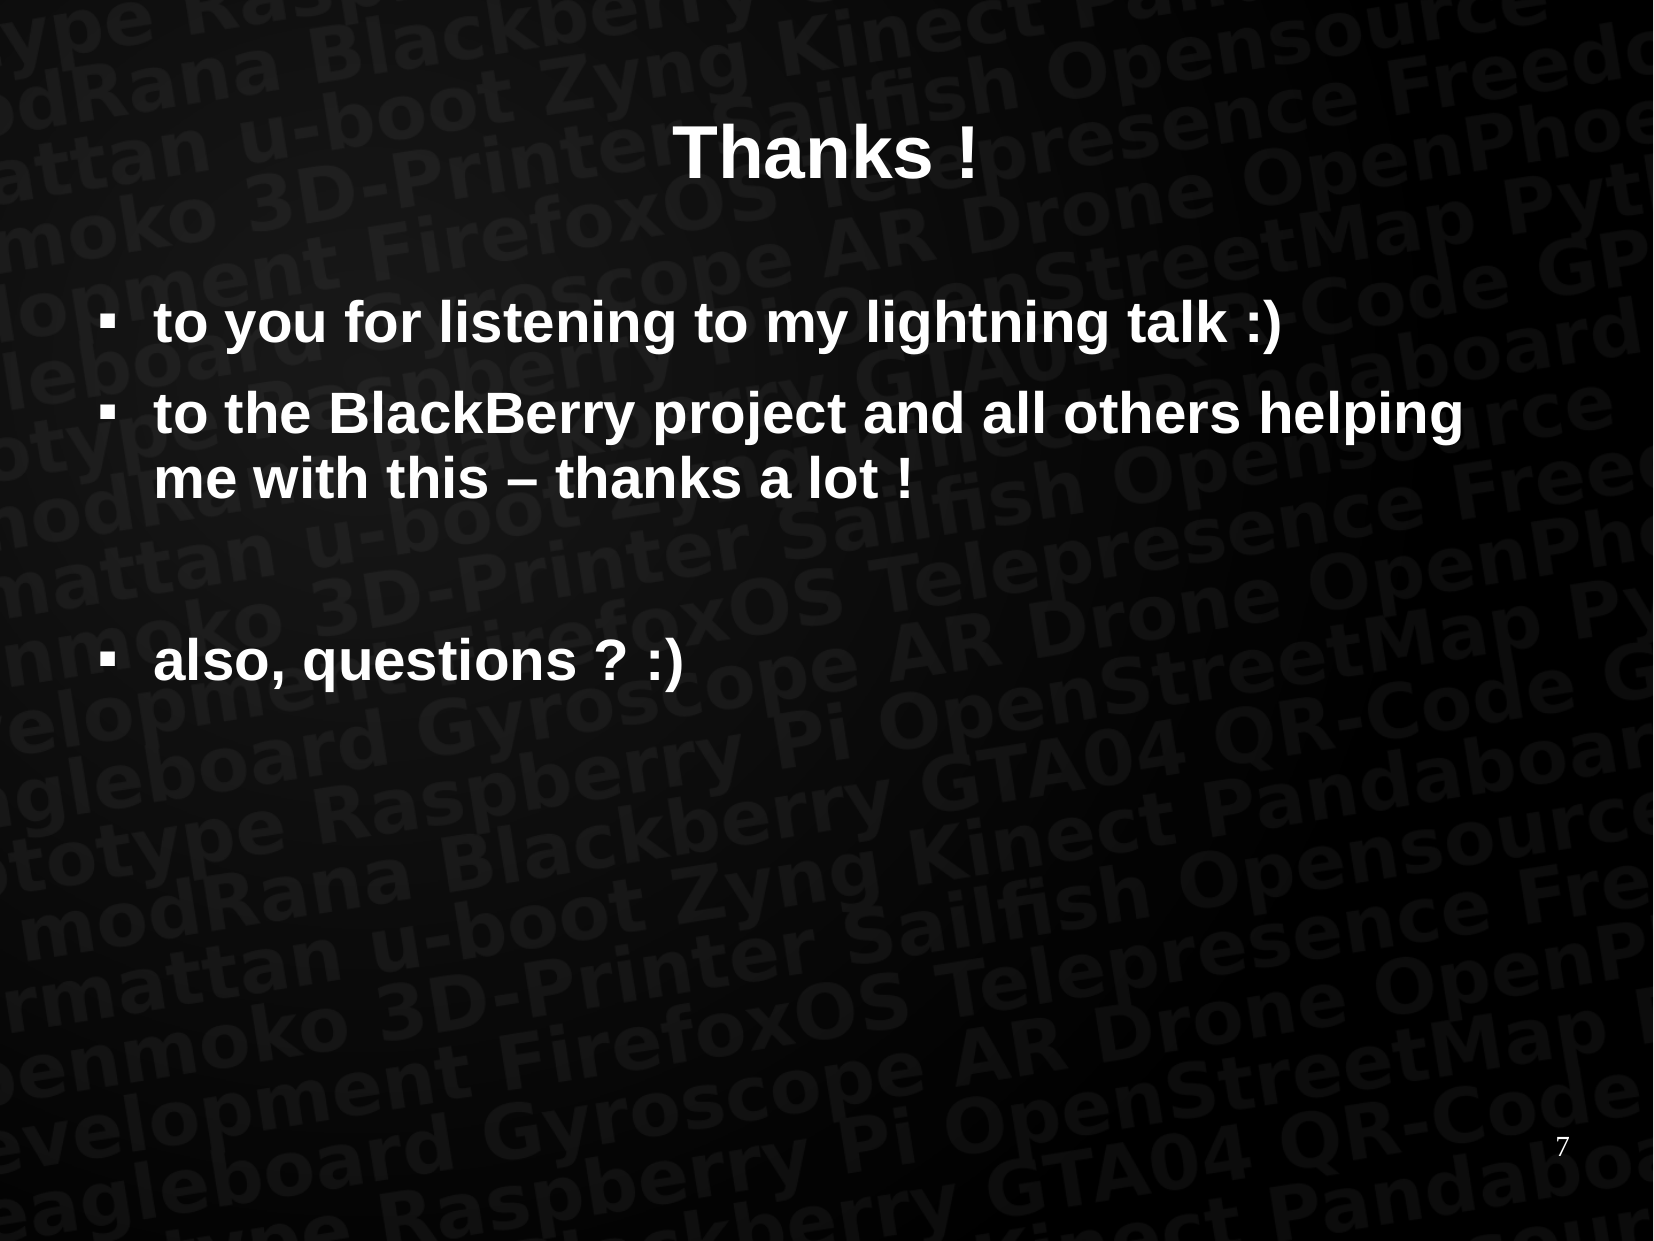

# Thanks !
to you for listening to my lightning talk :)
to the BlackBerry project and all others helping me with this – thanks a lot !
also, questions ? :)
7